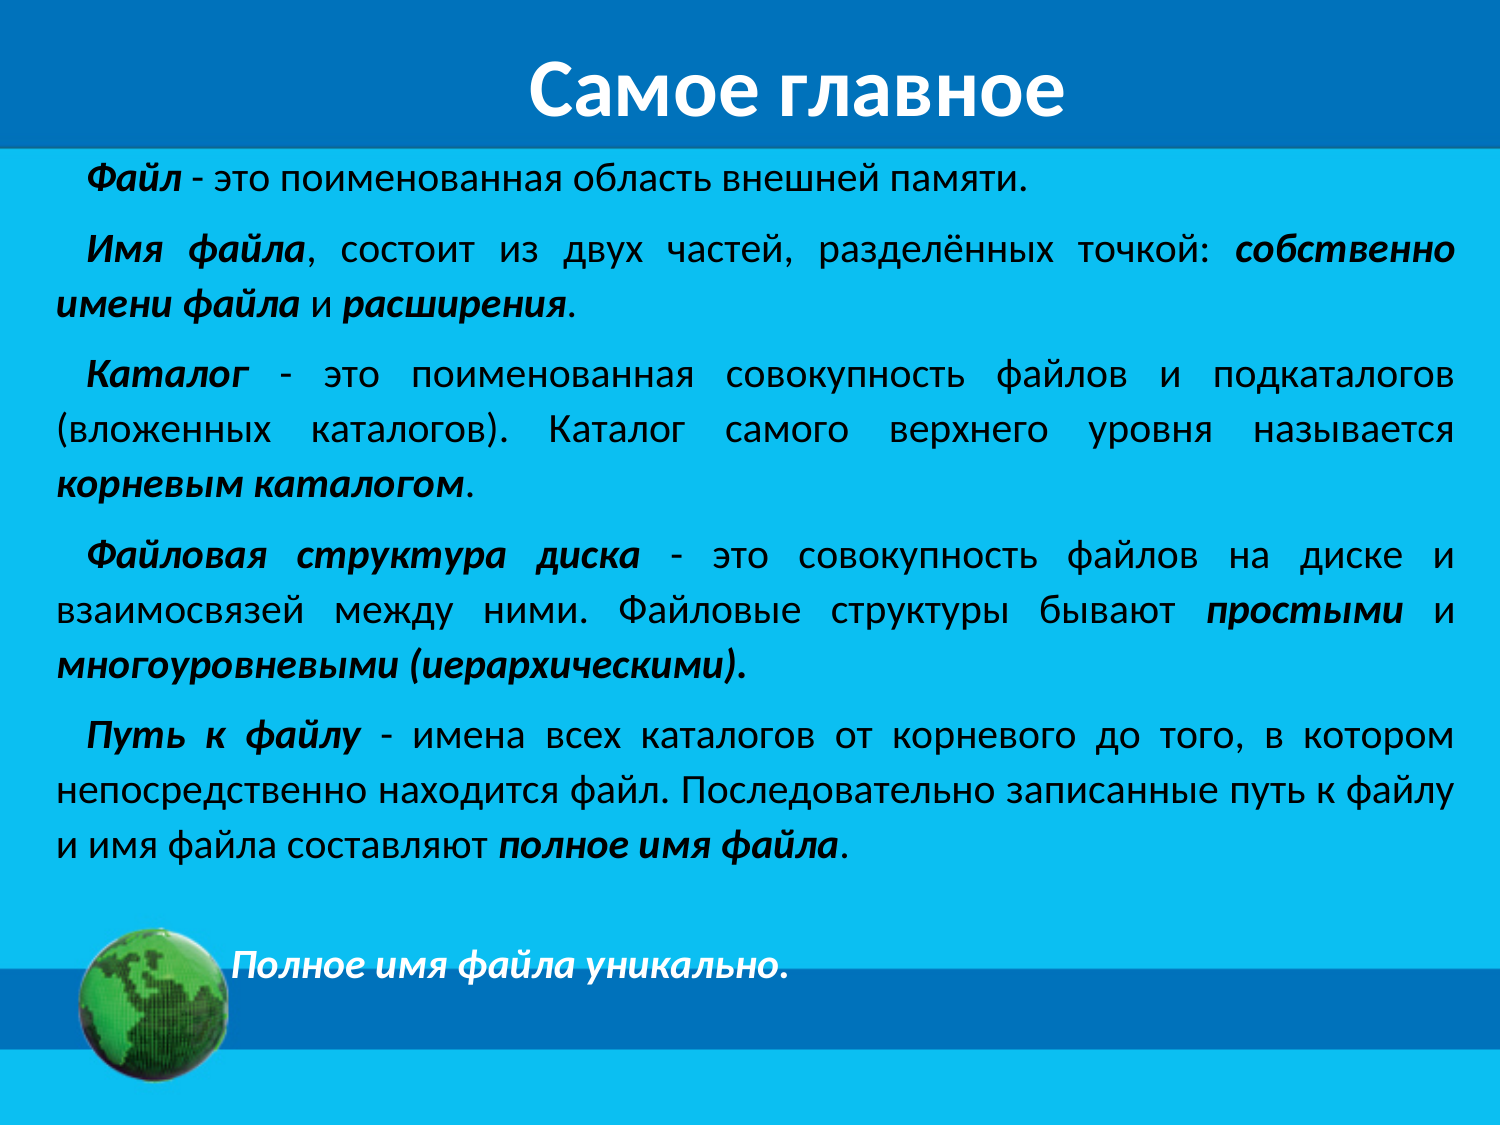

Самое главное
Файл - это поименованная область внешней памяти.
Имя файла, состоит из двух частей, разделённых точкой: собственно имени файла и расширения.
Каталог - это поименованная совокупность файлов и подкаталогов (вложенных каталогов). Каталог самого верхнего уровня называется корневым каталогом.
Файловая структура диска - это совокупность файлов на диске и взаимосвязей между ними. Файловые структуры бывают простыми и многоуровневыми (иерархическими).
Путь к файлу - имена всех каталогов от корневого до того, в котором непосредственно находится файл. Последовательно записанные путь к файлу и имя файла составляют полное имя файла.
 Полное имя файла уникально.